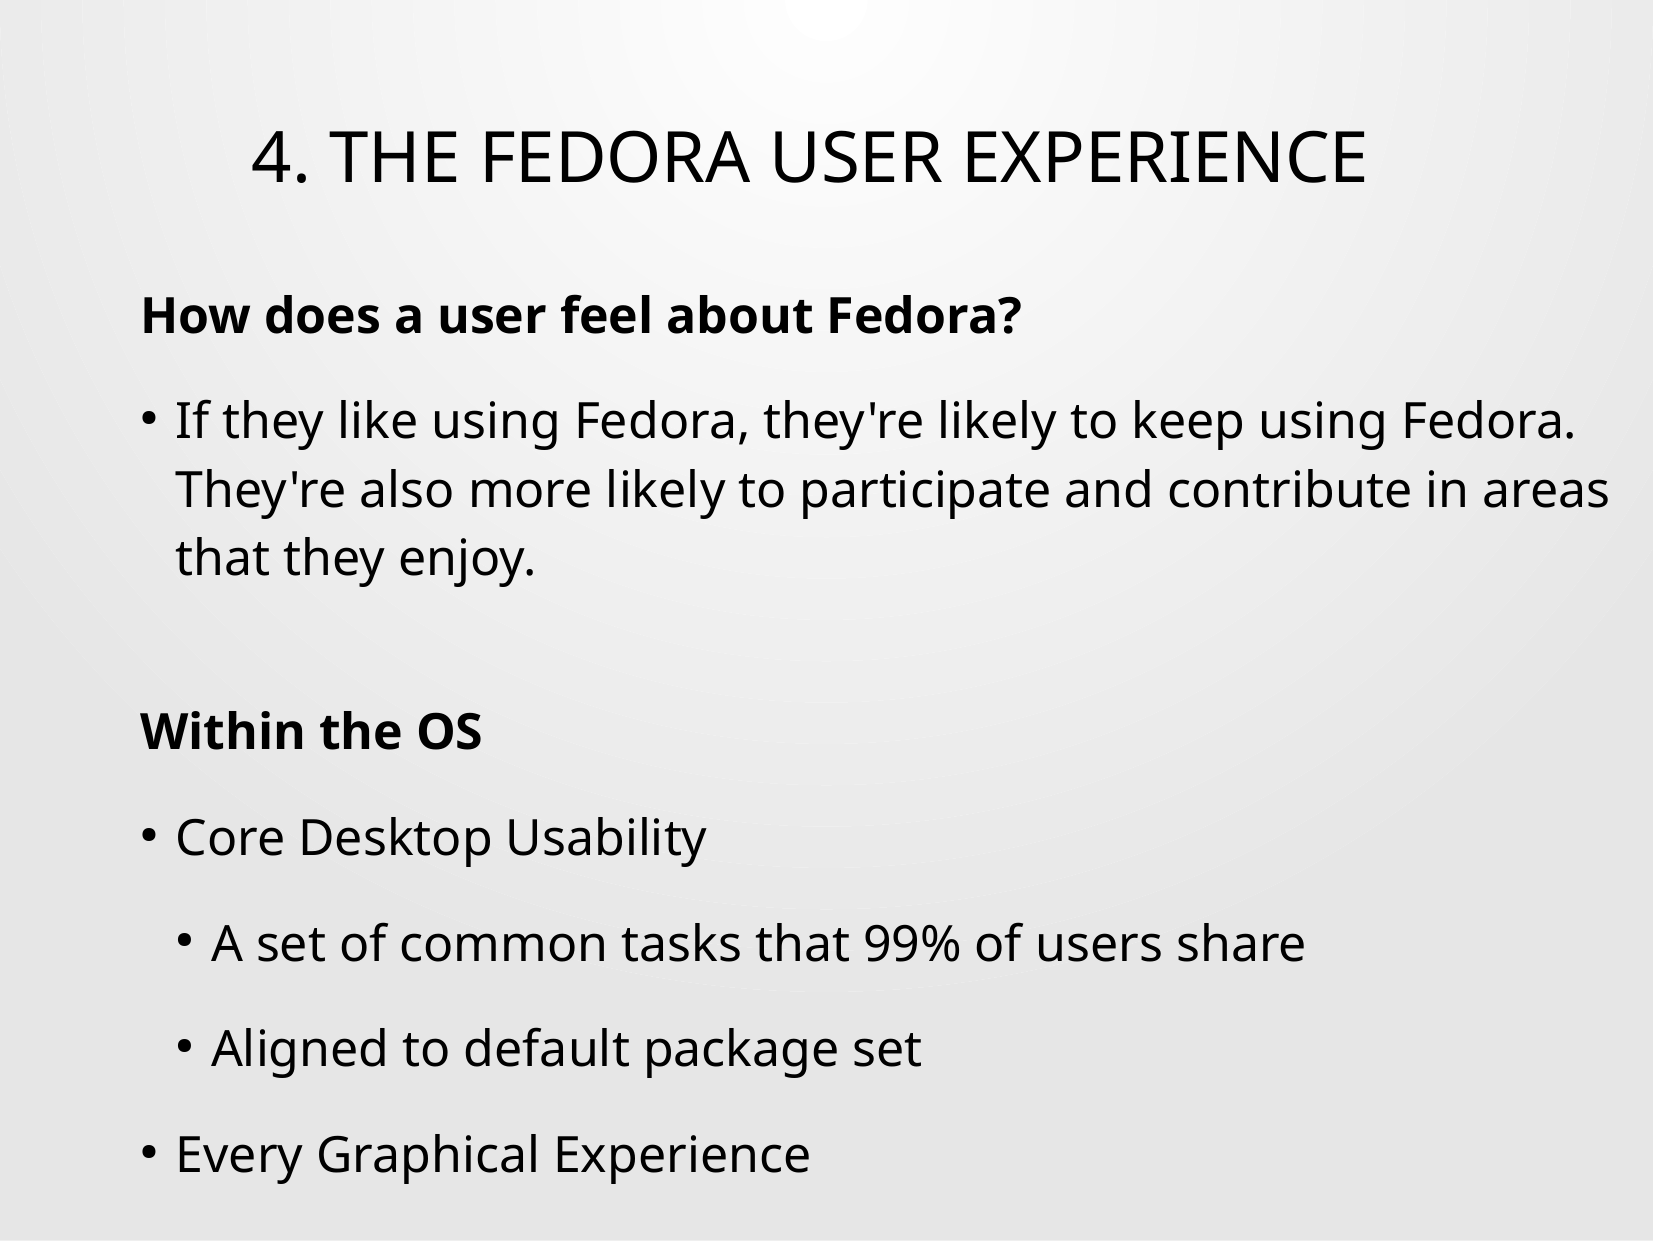

4. THE FEDORA USER EXPERIENCE
How does a user feel about Fedora?
If they like using Fedora, they're likely to keep using Fedora.
They're also more likely to participate and contribute in areas
that they enjoy.
Within the OS
Core Desktop Usability
A set of common tasks that 99% of users share
Aligned to default package set
Every Graphical Experience